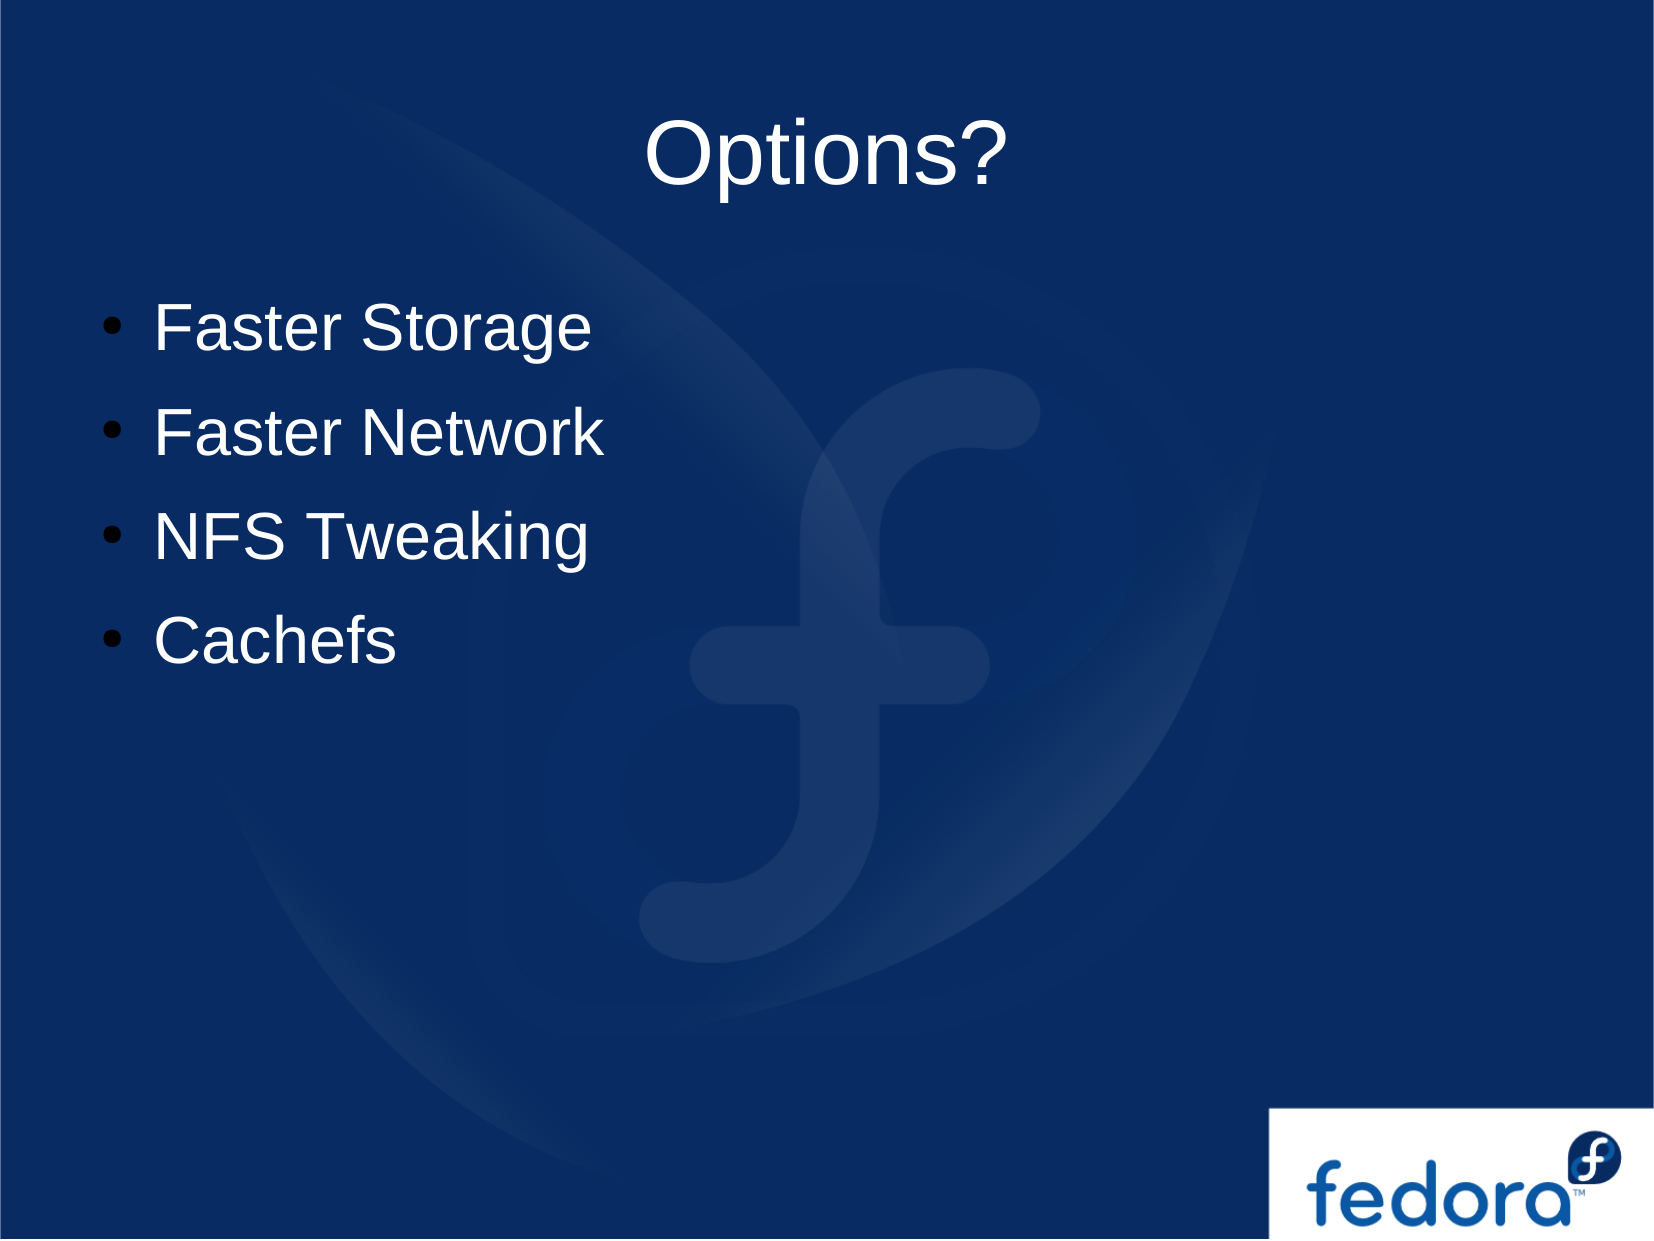

# Options?
Faster Storage
Faster Network
NFS Tweaking
Cachefs